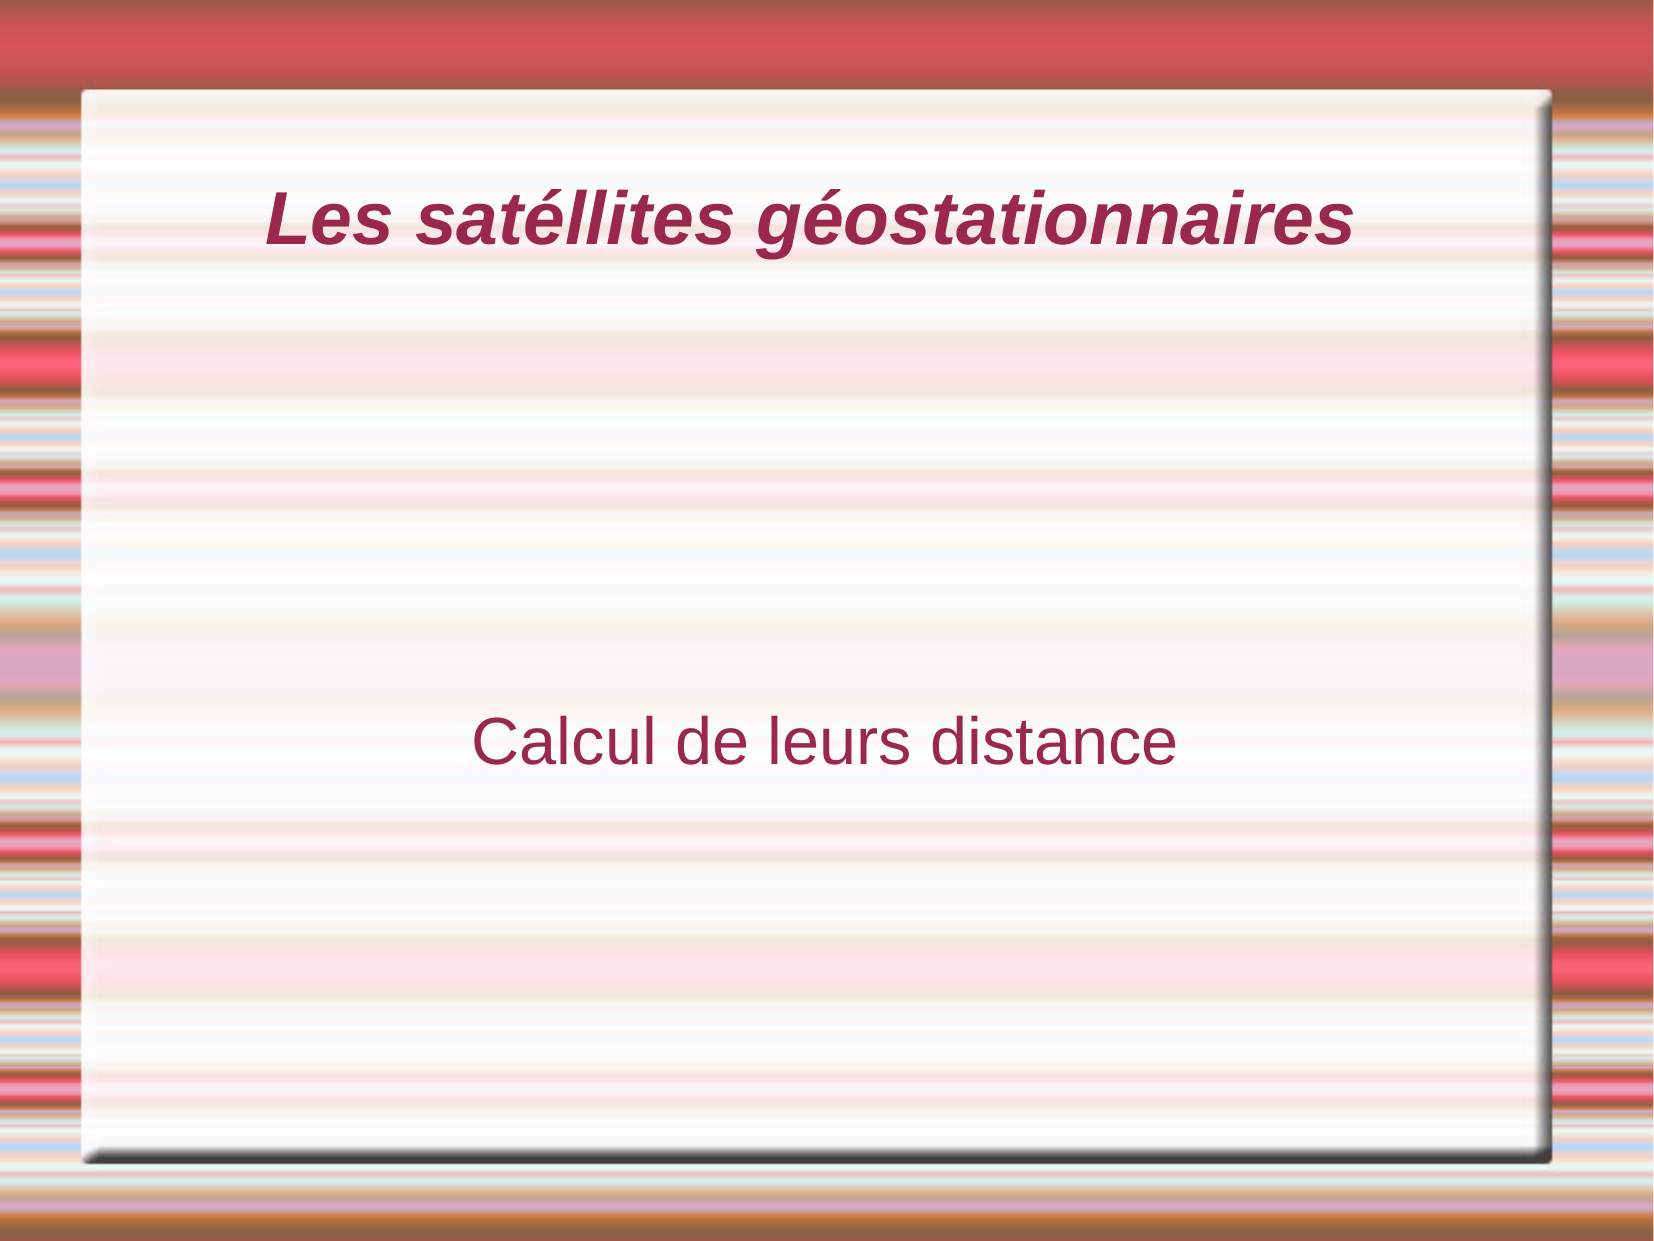

# Les satéllites géostationnaires
Calcul de leurs distance